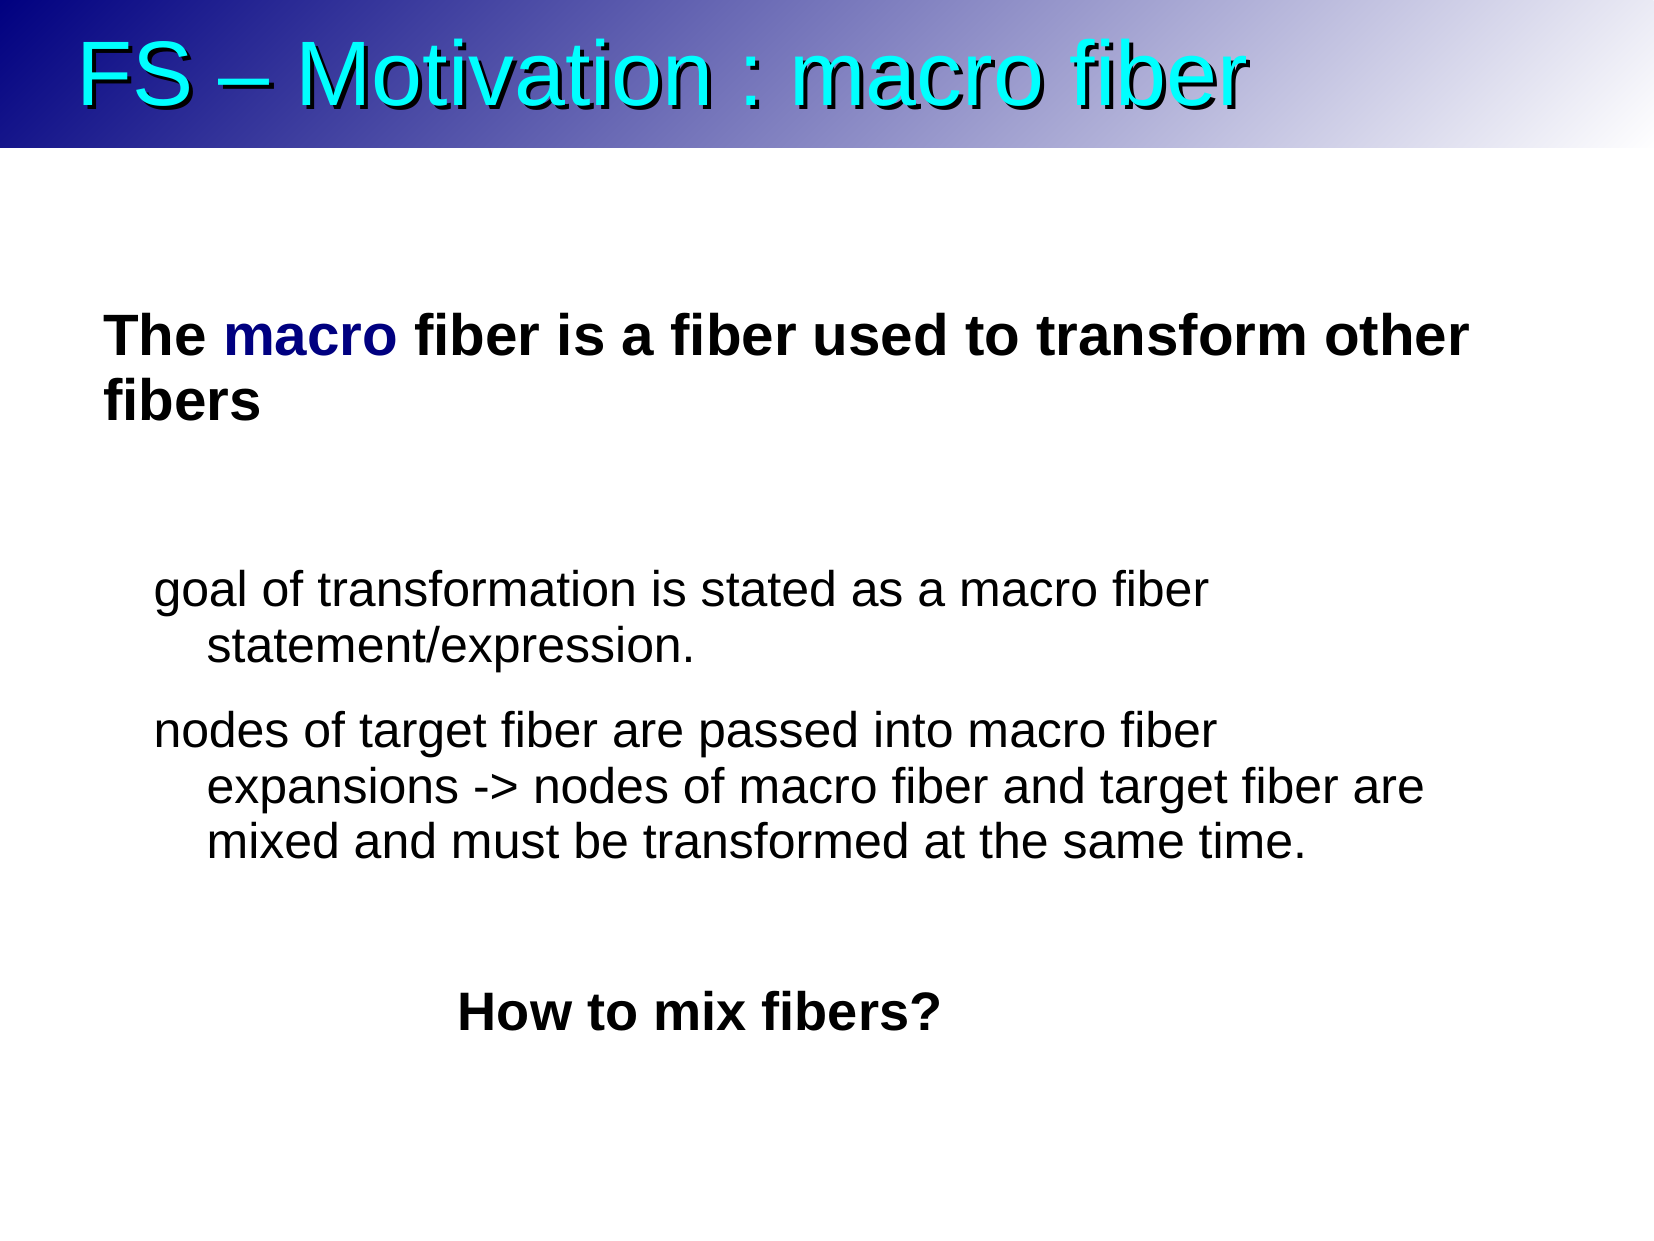

# FS – Motivation : macro fiber
The macro fiber is a fiber used to transform other
fibers
goal of transformation is stated as a macro fiber statement/expression.
nodes of target fiber are passed into macro fiber expansions -> nodes of macro fiber and target fiber are mixed and must be transformed at the same time.
How to mix fibers?